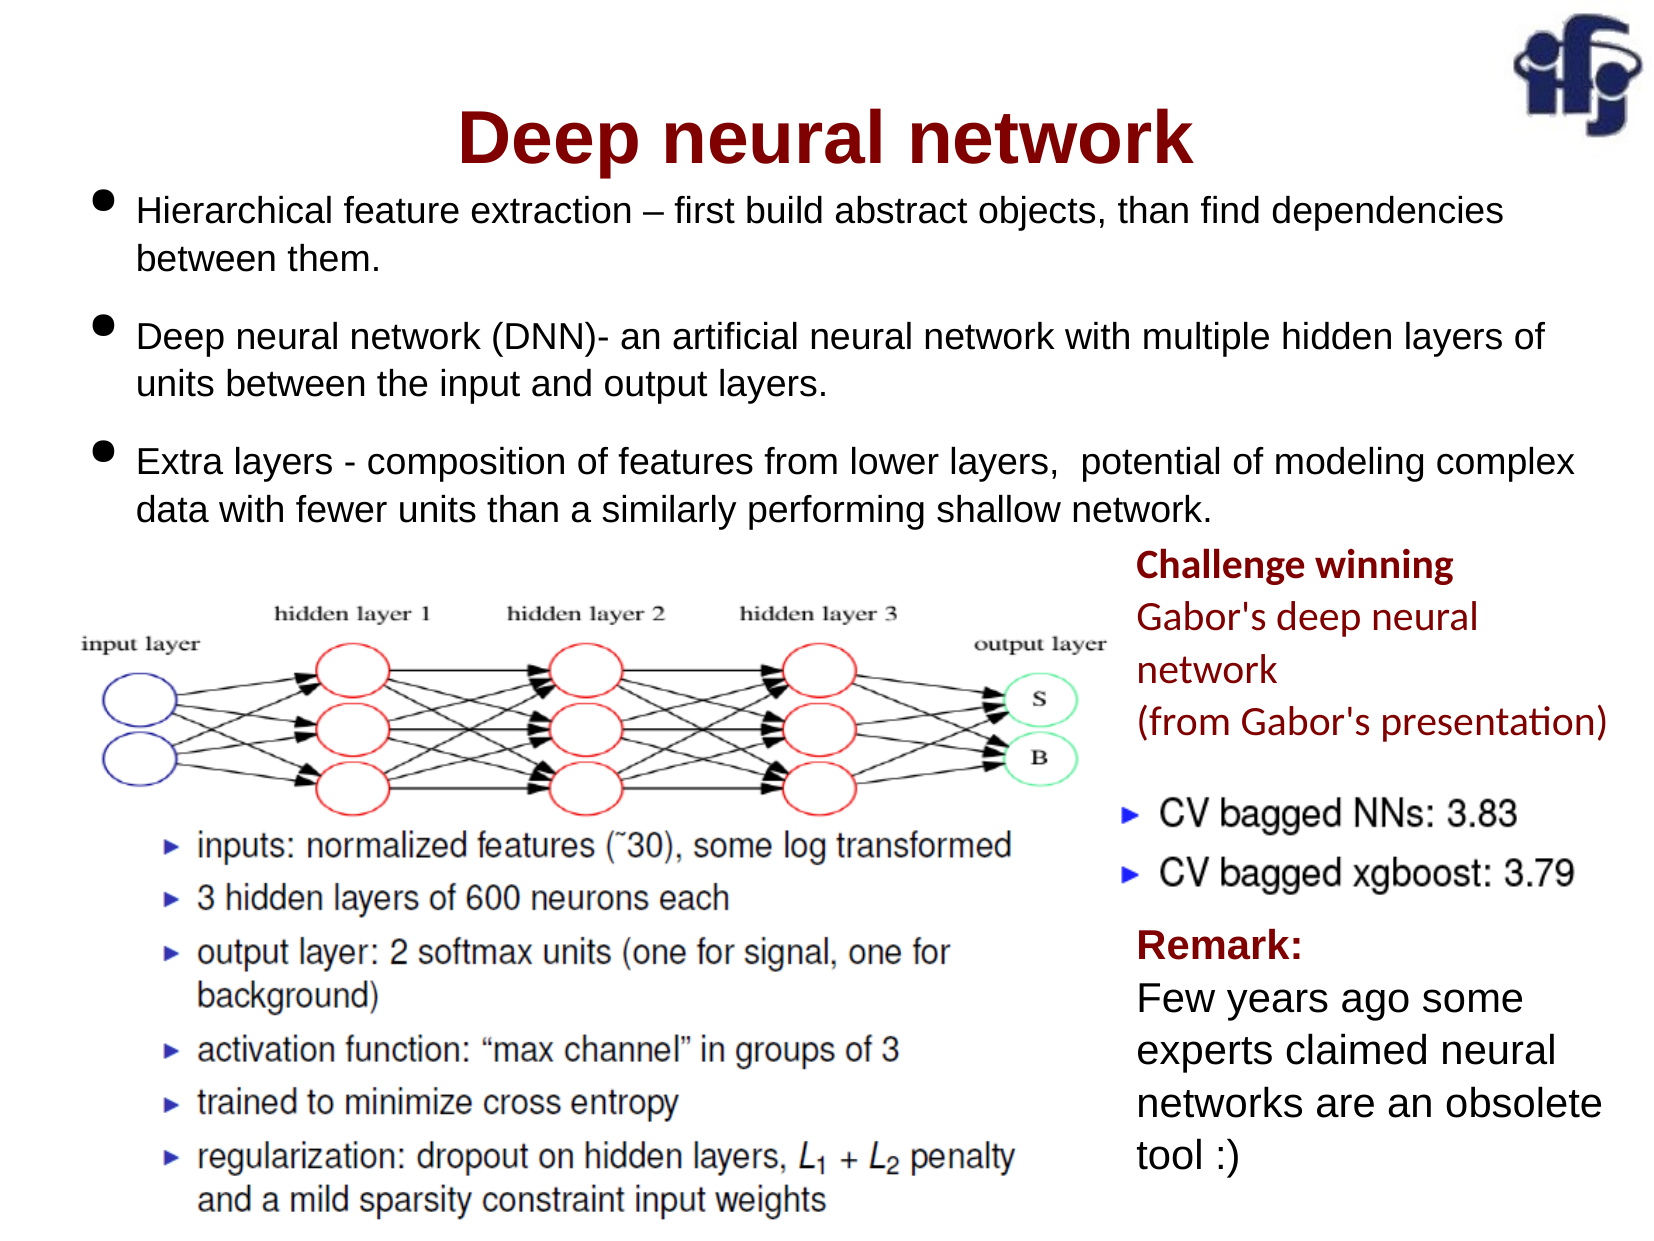

Deep neural network
●
Hierarchical feature extraction – first build abstract objects, than find dependencies
between them.
●
Deep neural network (DNN)- an artificial neural network with multiple hidden layers of
units between the input and output layers.
●
Extra layers - composition of features from lower layers, potential of modeling complex
data with fewer units than a similarly performing shallow network.
Challenge winning
Gabor's deep neural
network
(from Gabor's presentation)
Remark:
Few years ago some
experts claimed neural
networks are an obsolete
tool :)
M. Wolter, Machine learning - how to get more out of HEP data
13
2015 Wilga